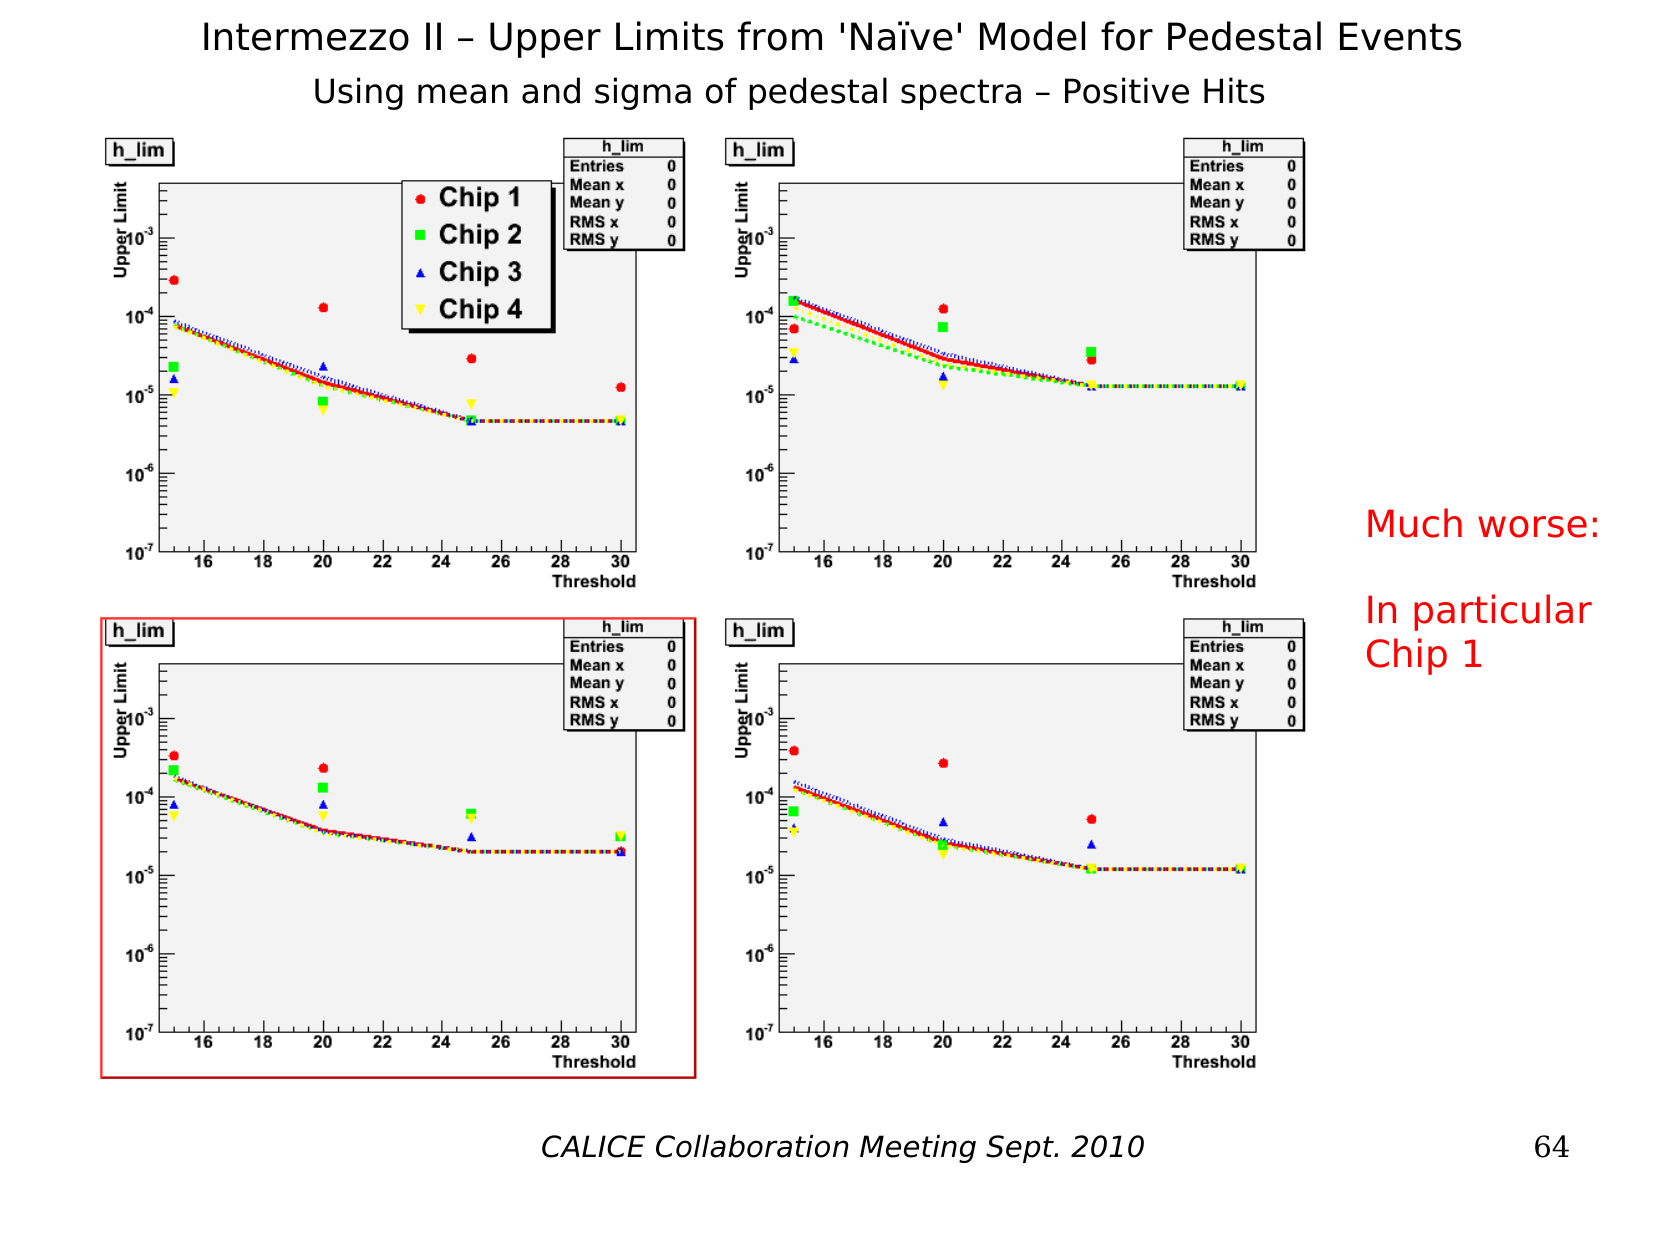

Intermezzo II – Upper Limits from 'Naïve' Model for Pedestal Events
Using mean and sigma of pedestal spectra – Positive Hits
Much worse:
In particular
Chip 1
64